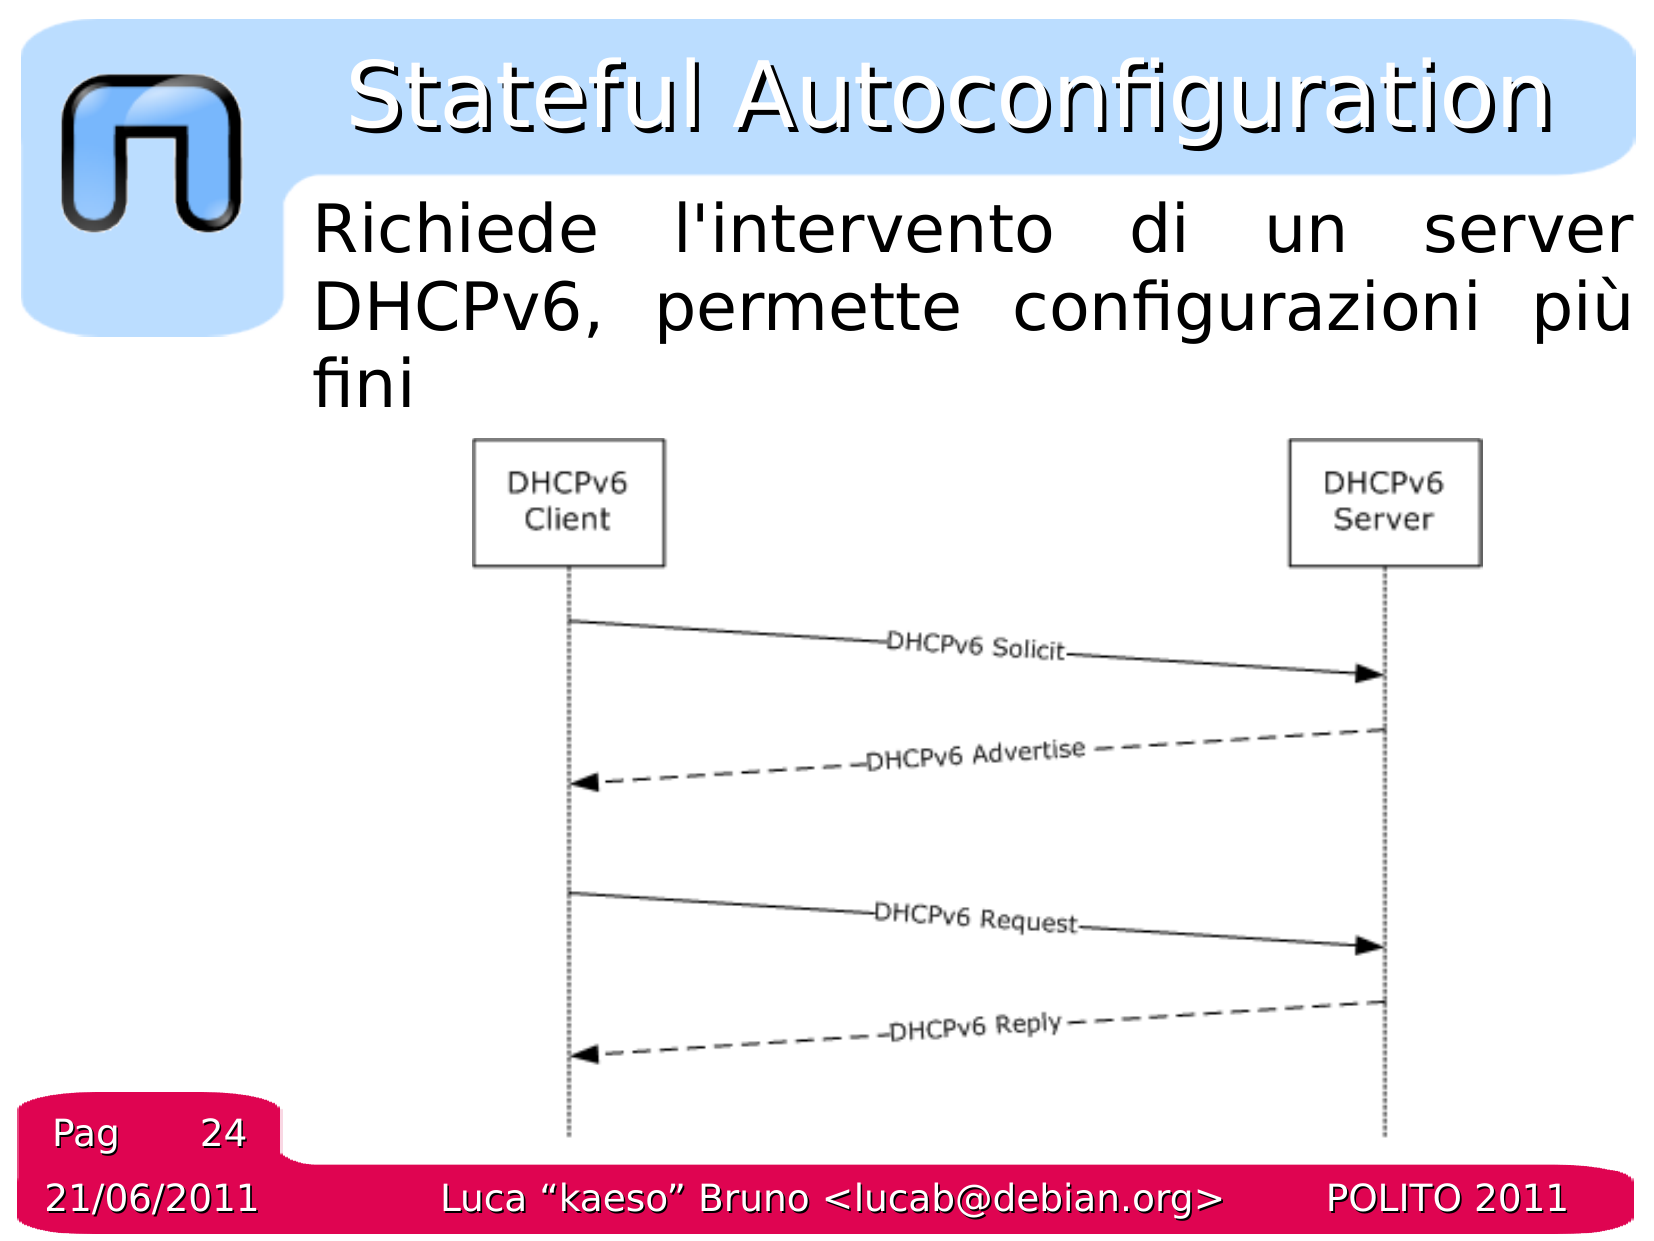

# Stateful Autoconfiguration
Richiede l'intervento di un server DHCPv6, permette configurazioni più fini
Pag
Luca “kaeso” Bruno <lucab@debian.org> 		POLITO 2011
21/06/2011